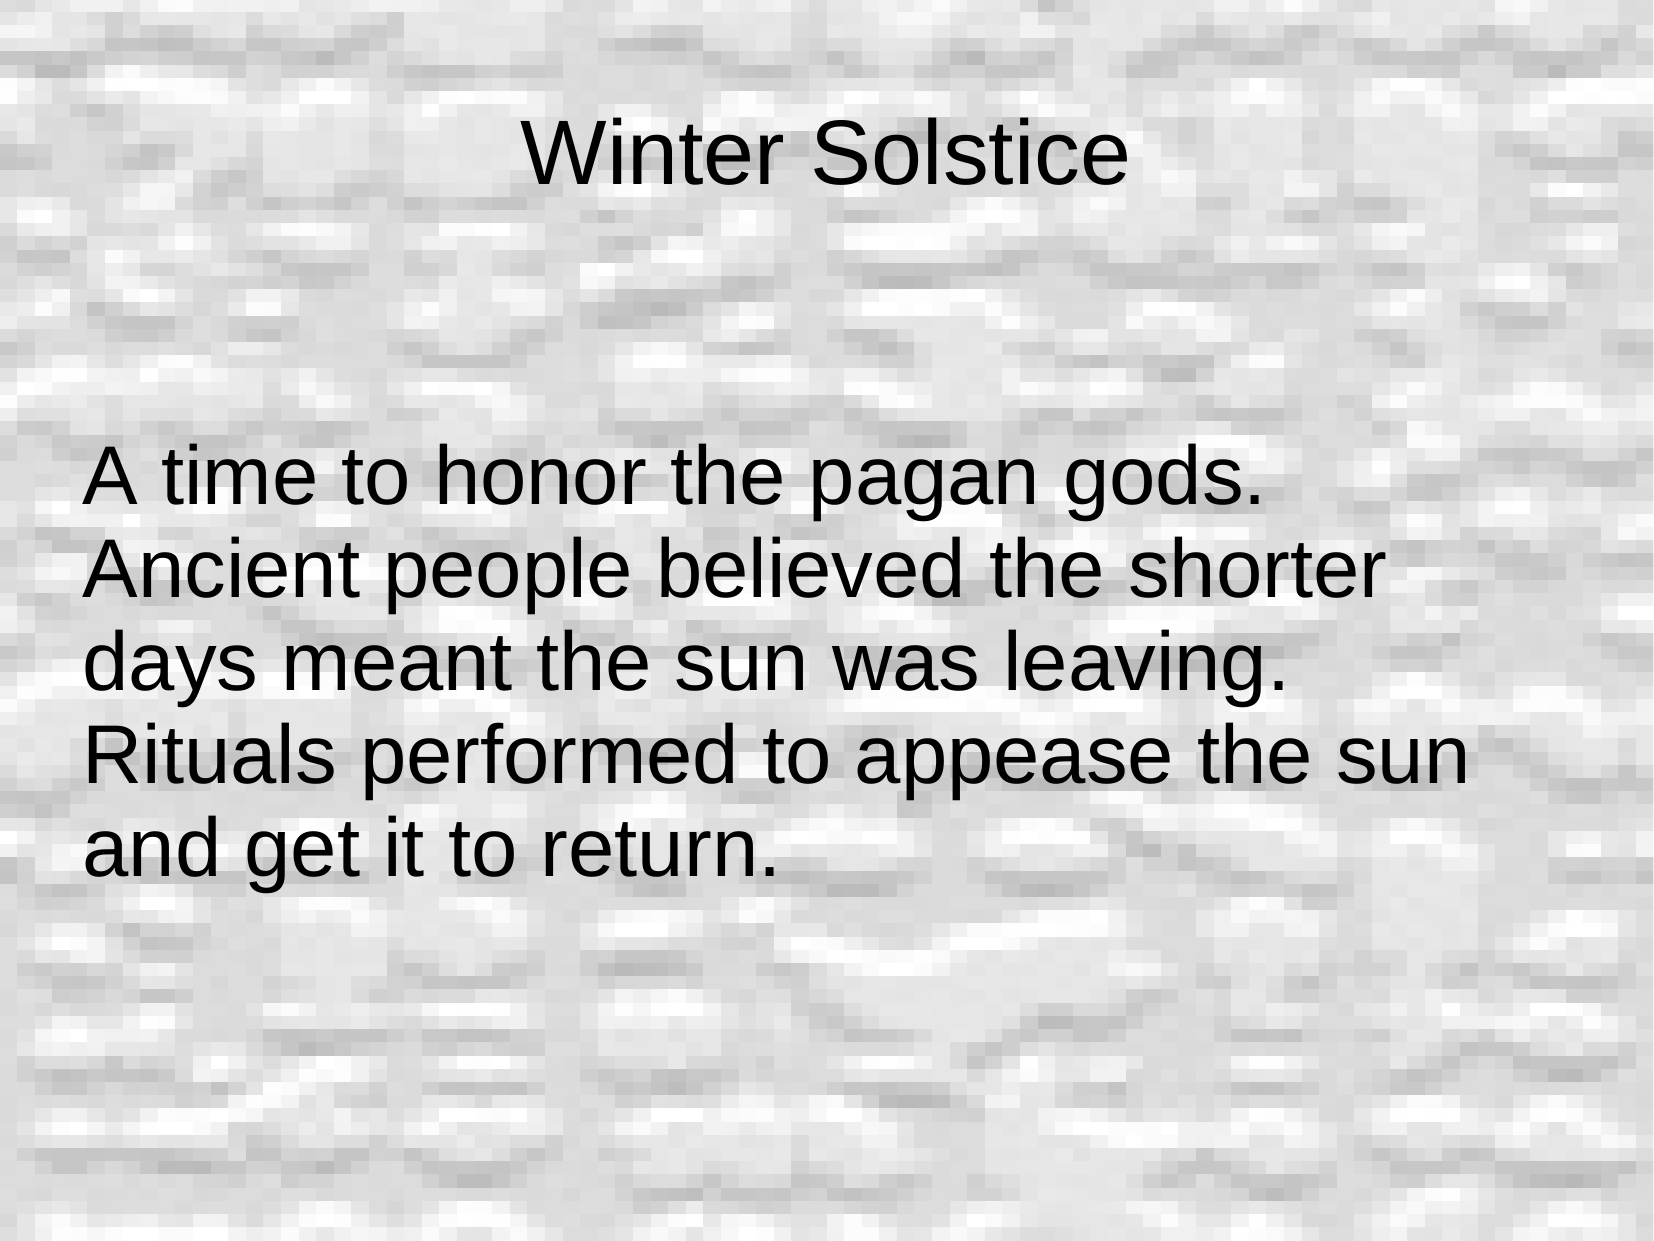

# Winter Solstice
A time to honor the pagan gods.
Ancient people believed the shorter days meant the sun was leaving.
Rituals performed to appease the sun and get it to return.